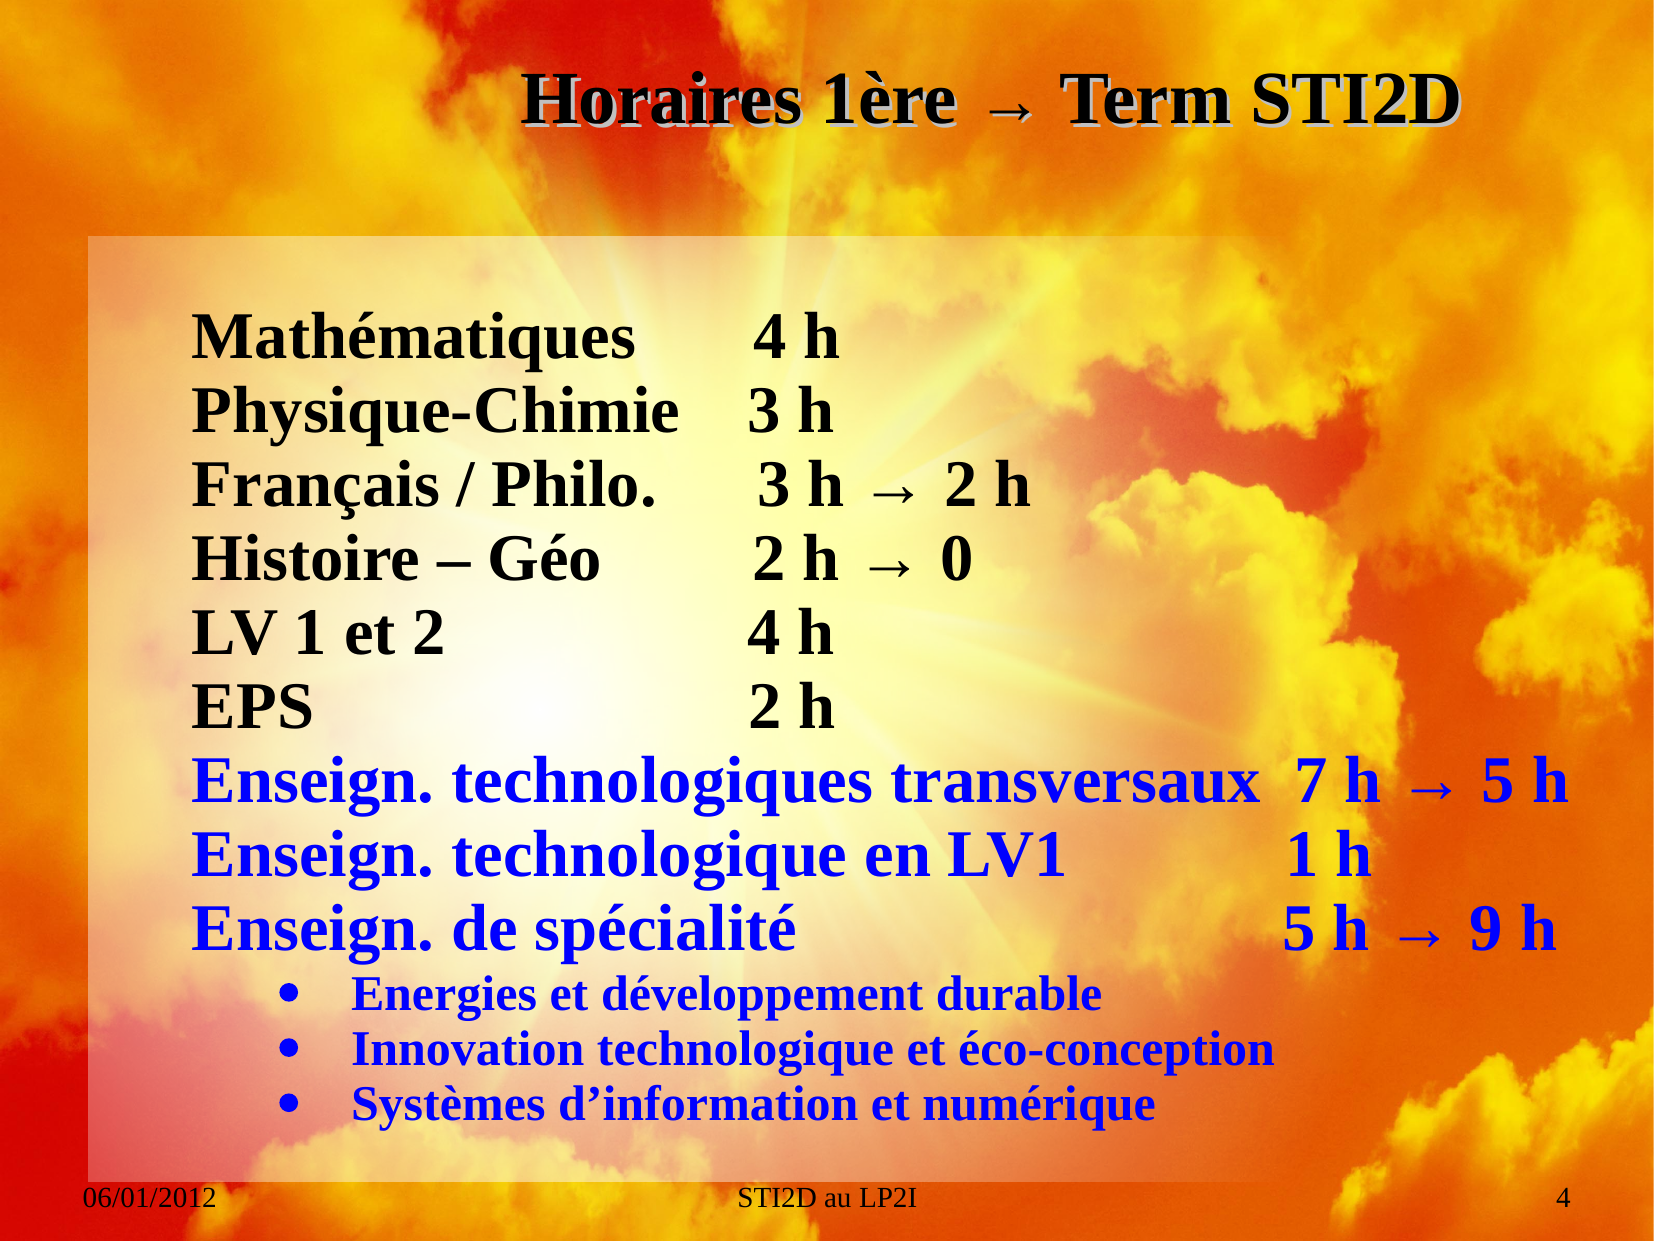

# Horaires 1ère → Term STI2D
Mathématiques 4 h
Physique-Chimie 3 h
Français / Philo. 3 h → 2 h
Histoire – Géo 2 h → 0
LV 1 et 2 4 h
EPS 2 h
Enseign. technologiques transversaux 7 h → 5 h
Enseign. technologique en LV1 1 h
Enseign. de spécialité 5 h → 9 h
· Energies et développement durable
· Innovation technologique et éco-conception
· Systèmes d’information et numérique
06/01/2012
STI2D au LP2I
4